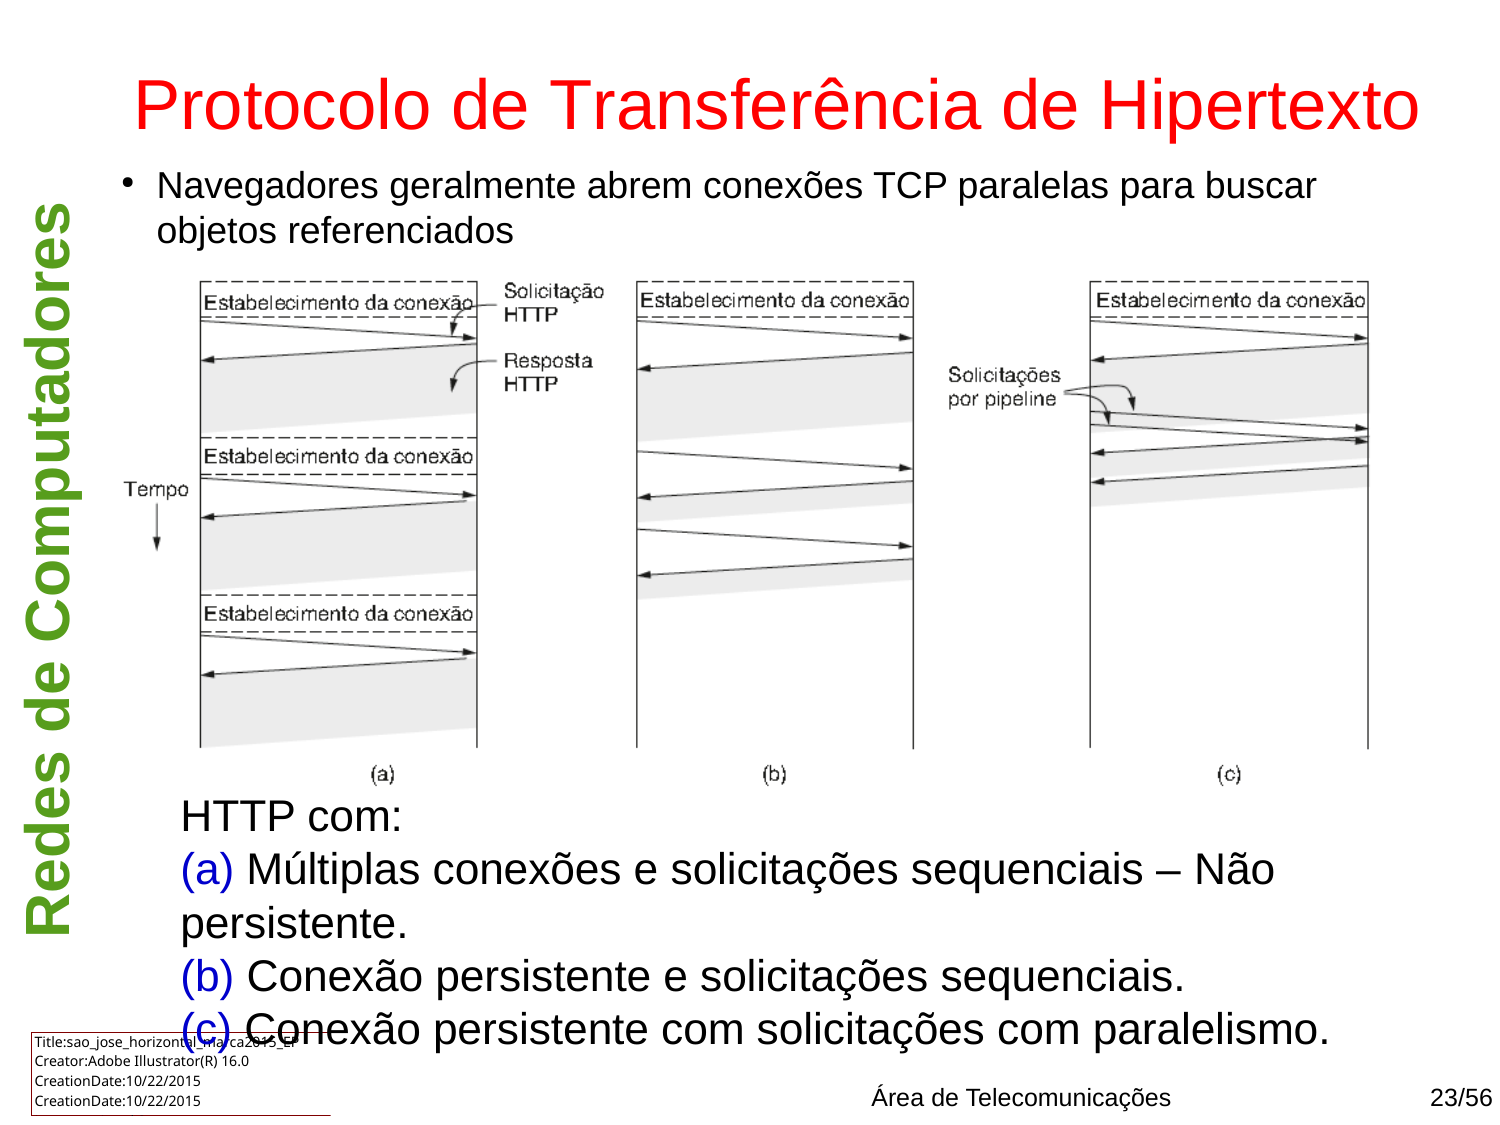

# Protocolo de Transferência de Hipertexto
Navegadores geralmente abrem conexões TCP paralelas para buscar objetos referenciados
HTTP com:
(a) Múltiplas conexões e solicitações sequenciais – Não persistente.
(b) Conexão persistente e solicitações sequenciais.
(c) Conexão persistente com solicitações com paralelismo.